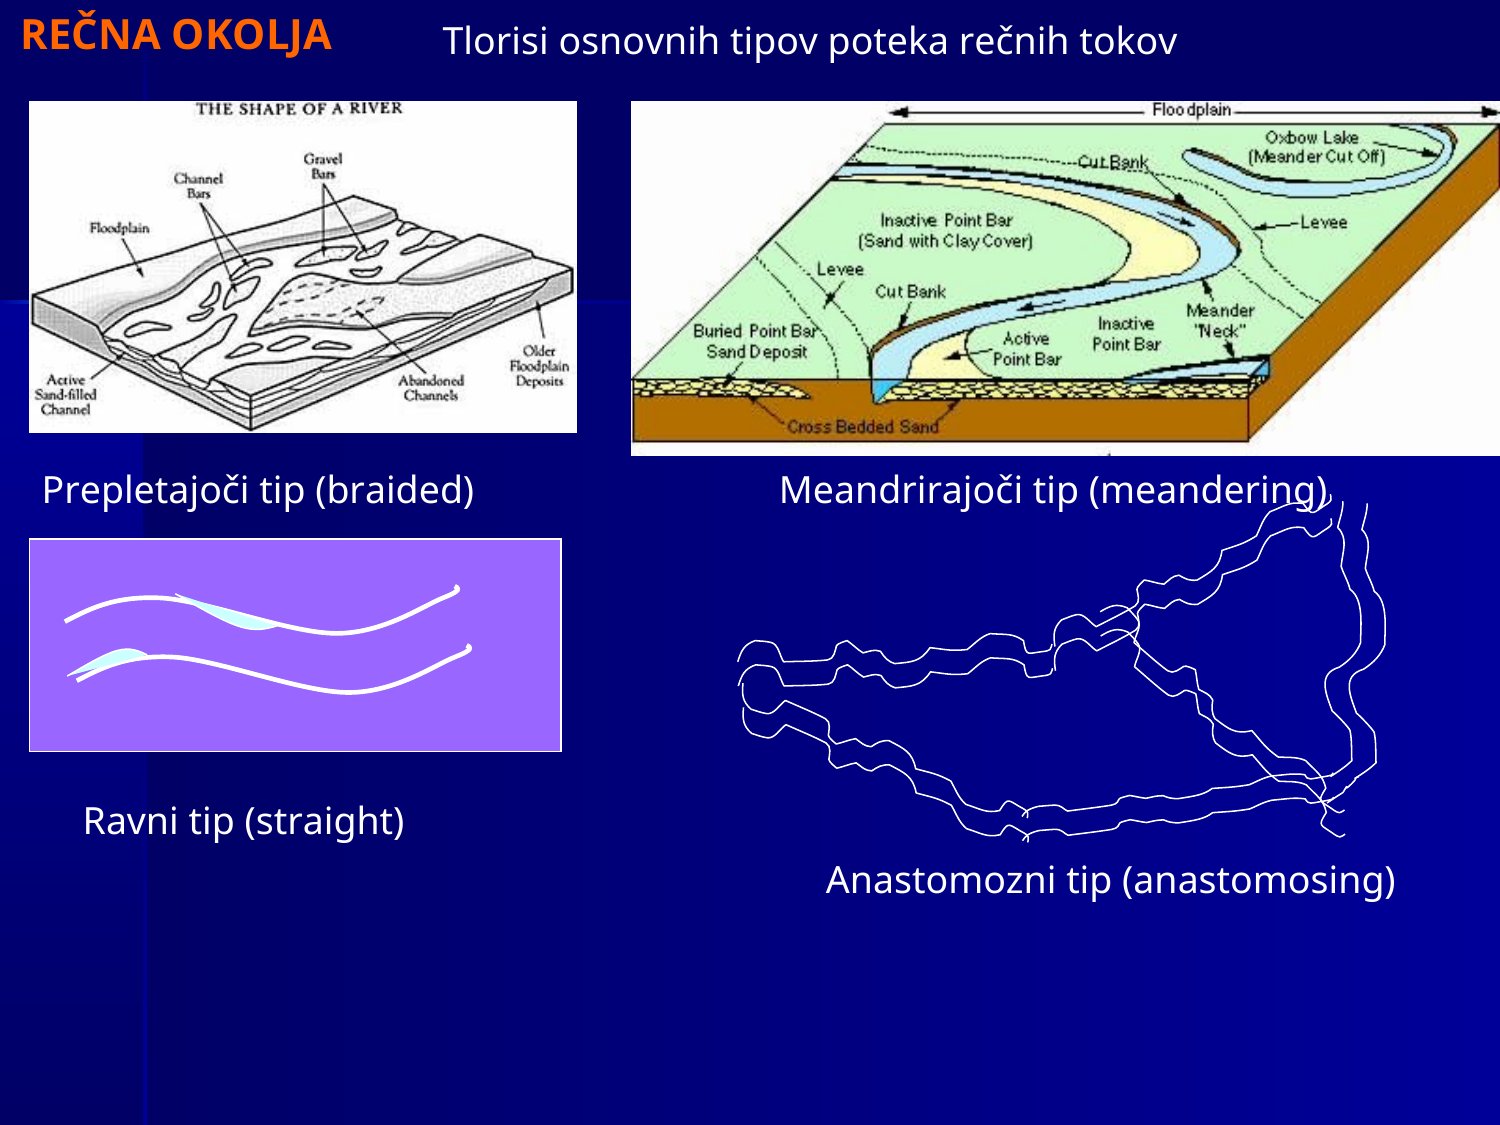

REČNA OKOLJA
Tlorisi osnovnih tipov poteka rečnih tokov
Prepletajoči tip (braided)
Meandrirajoči tip (meandering)
Ravni tip (straight)
Anastomozni tip (anastomosing)